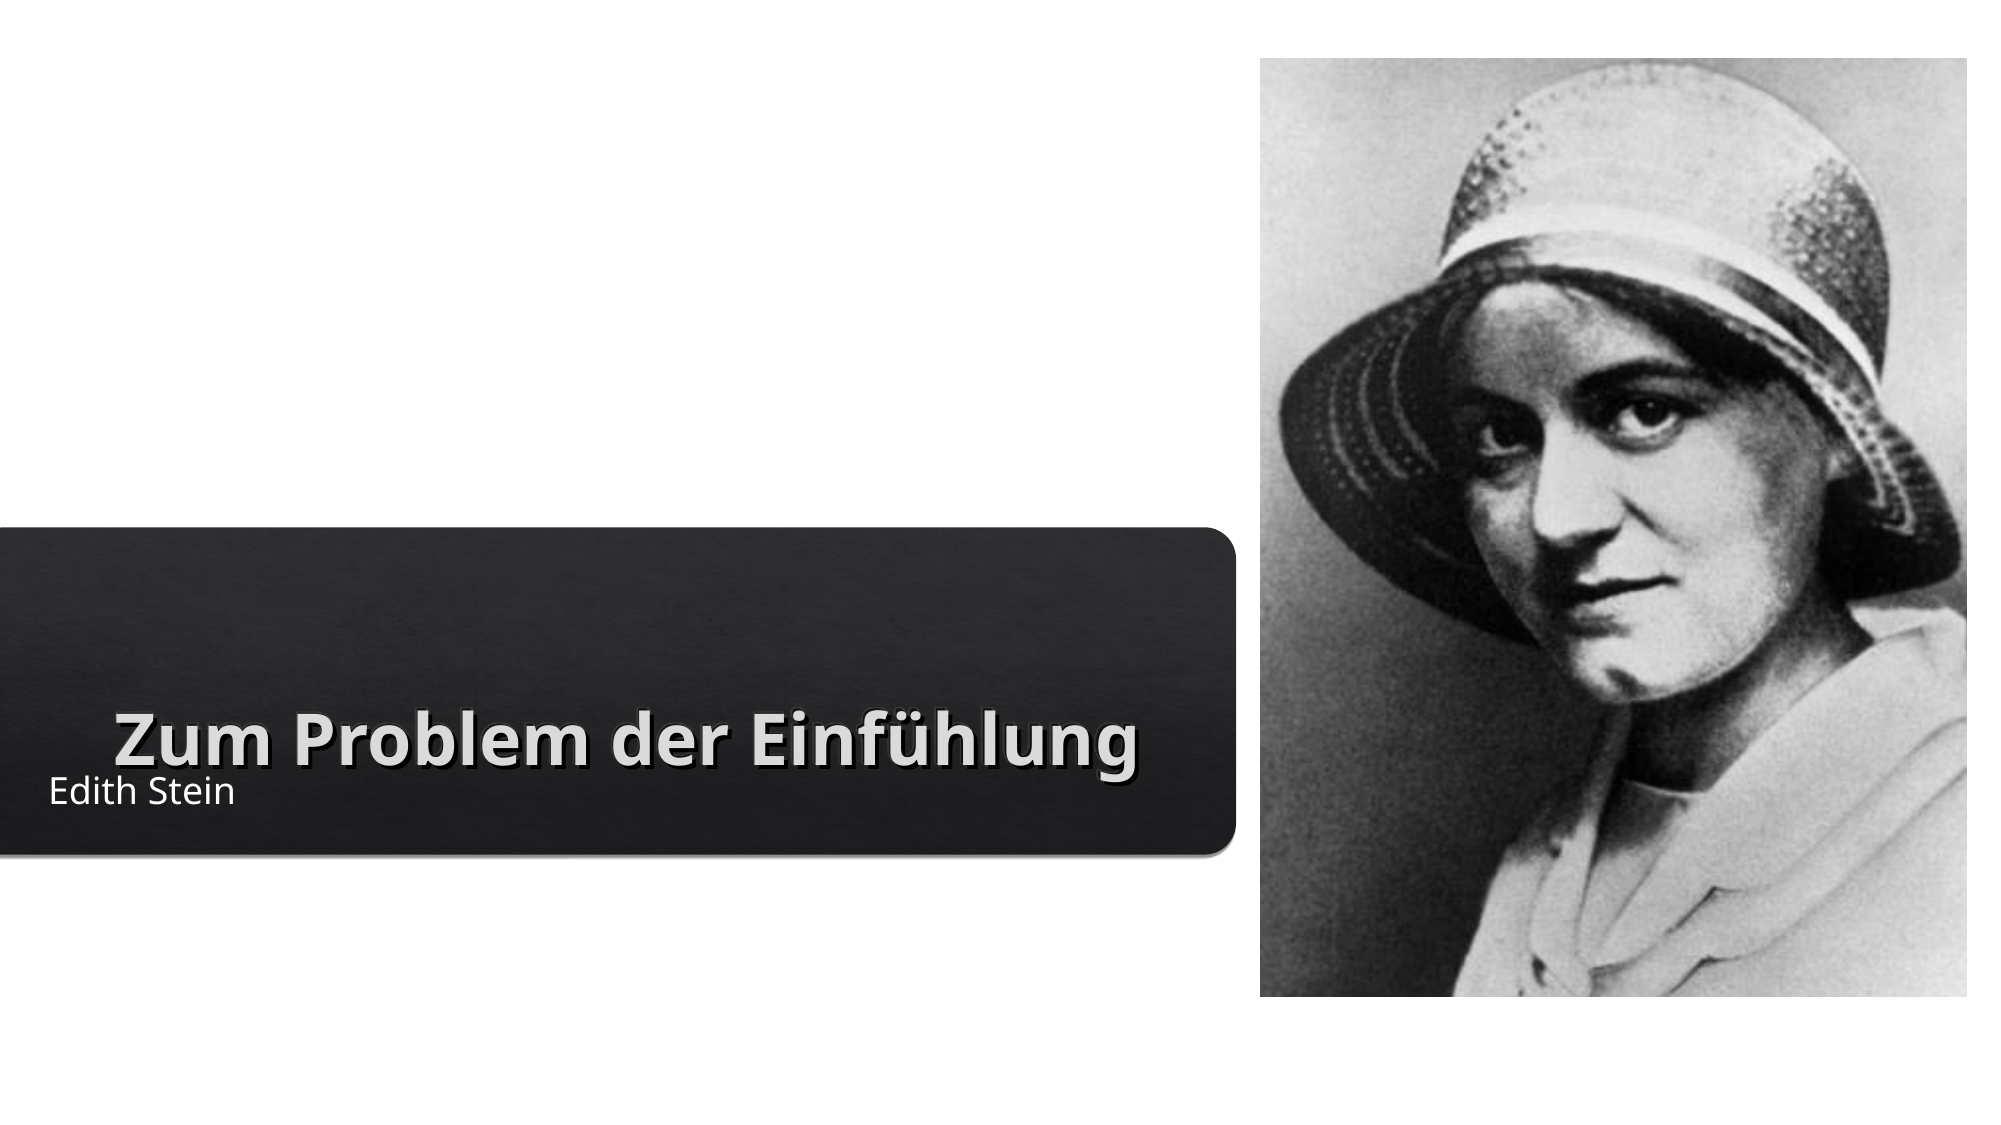

# Zum Problem der Einfühlung
Edith Stein